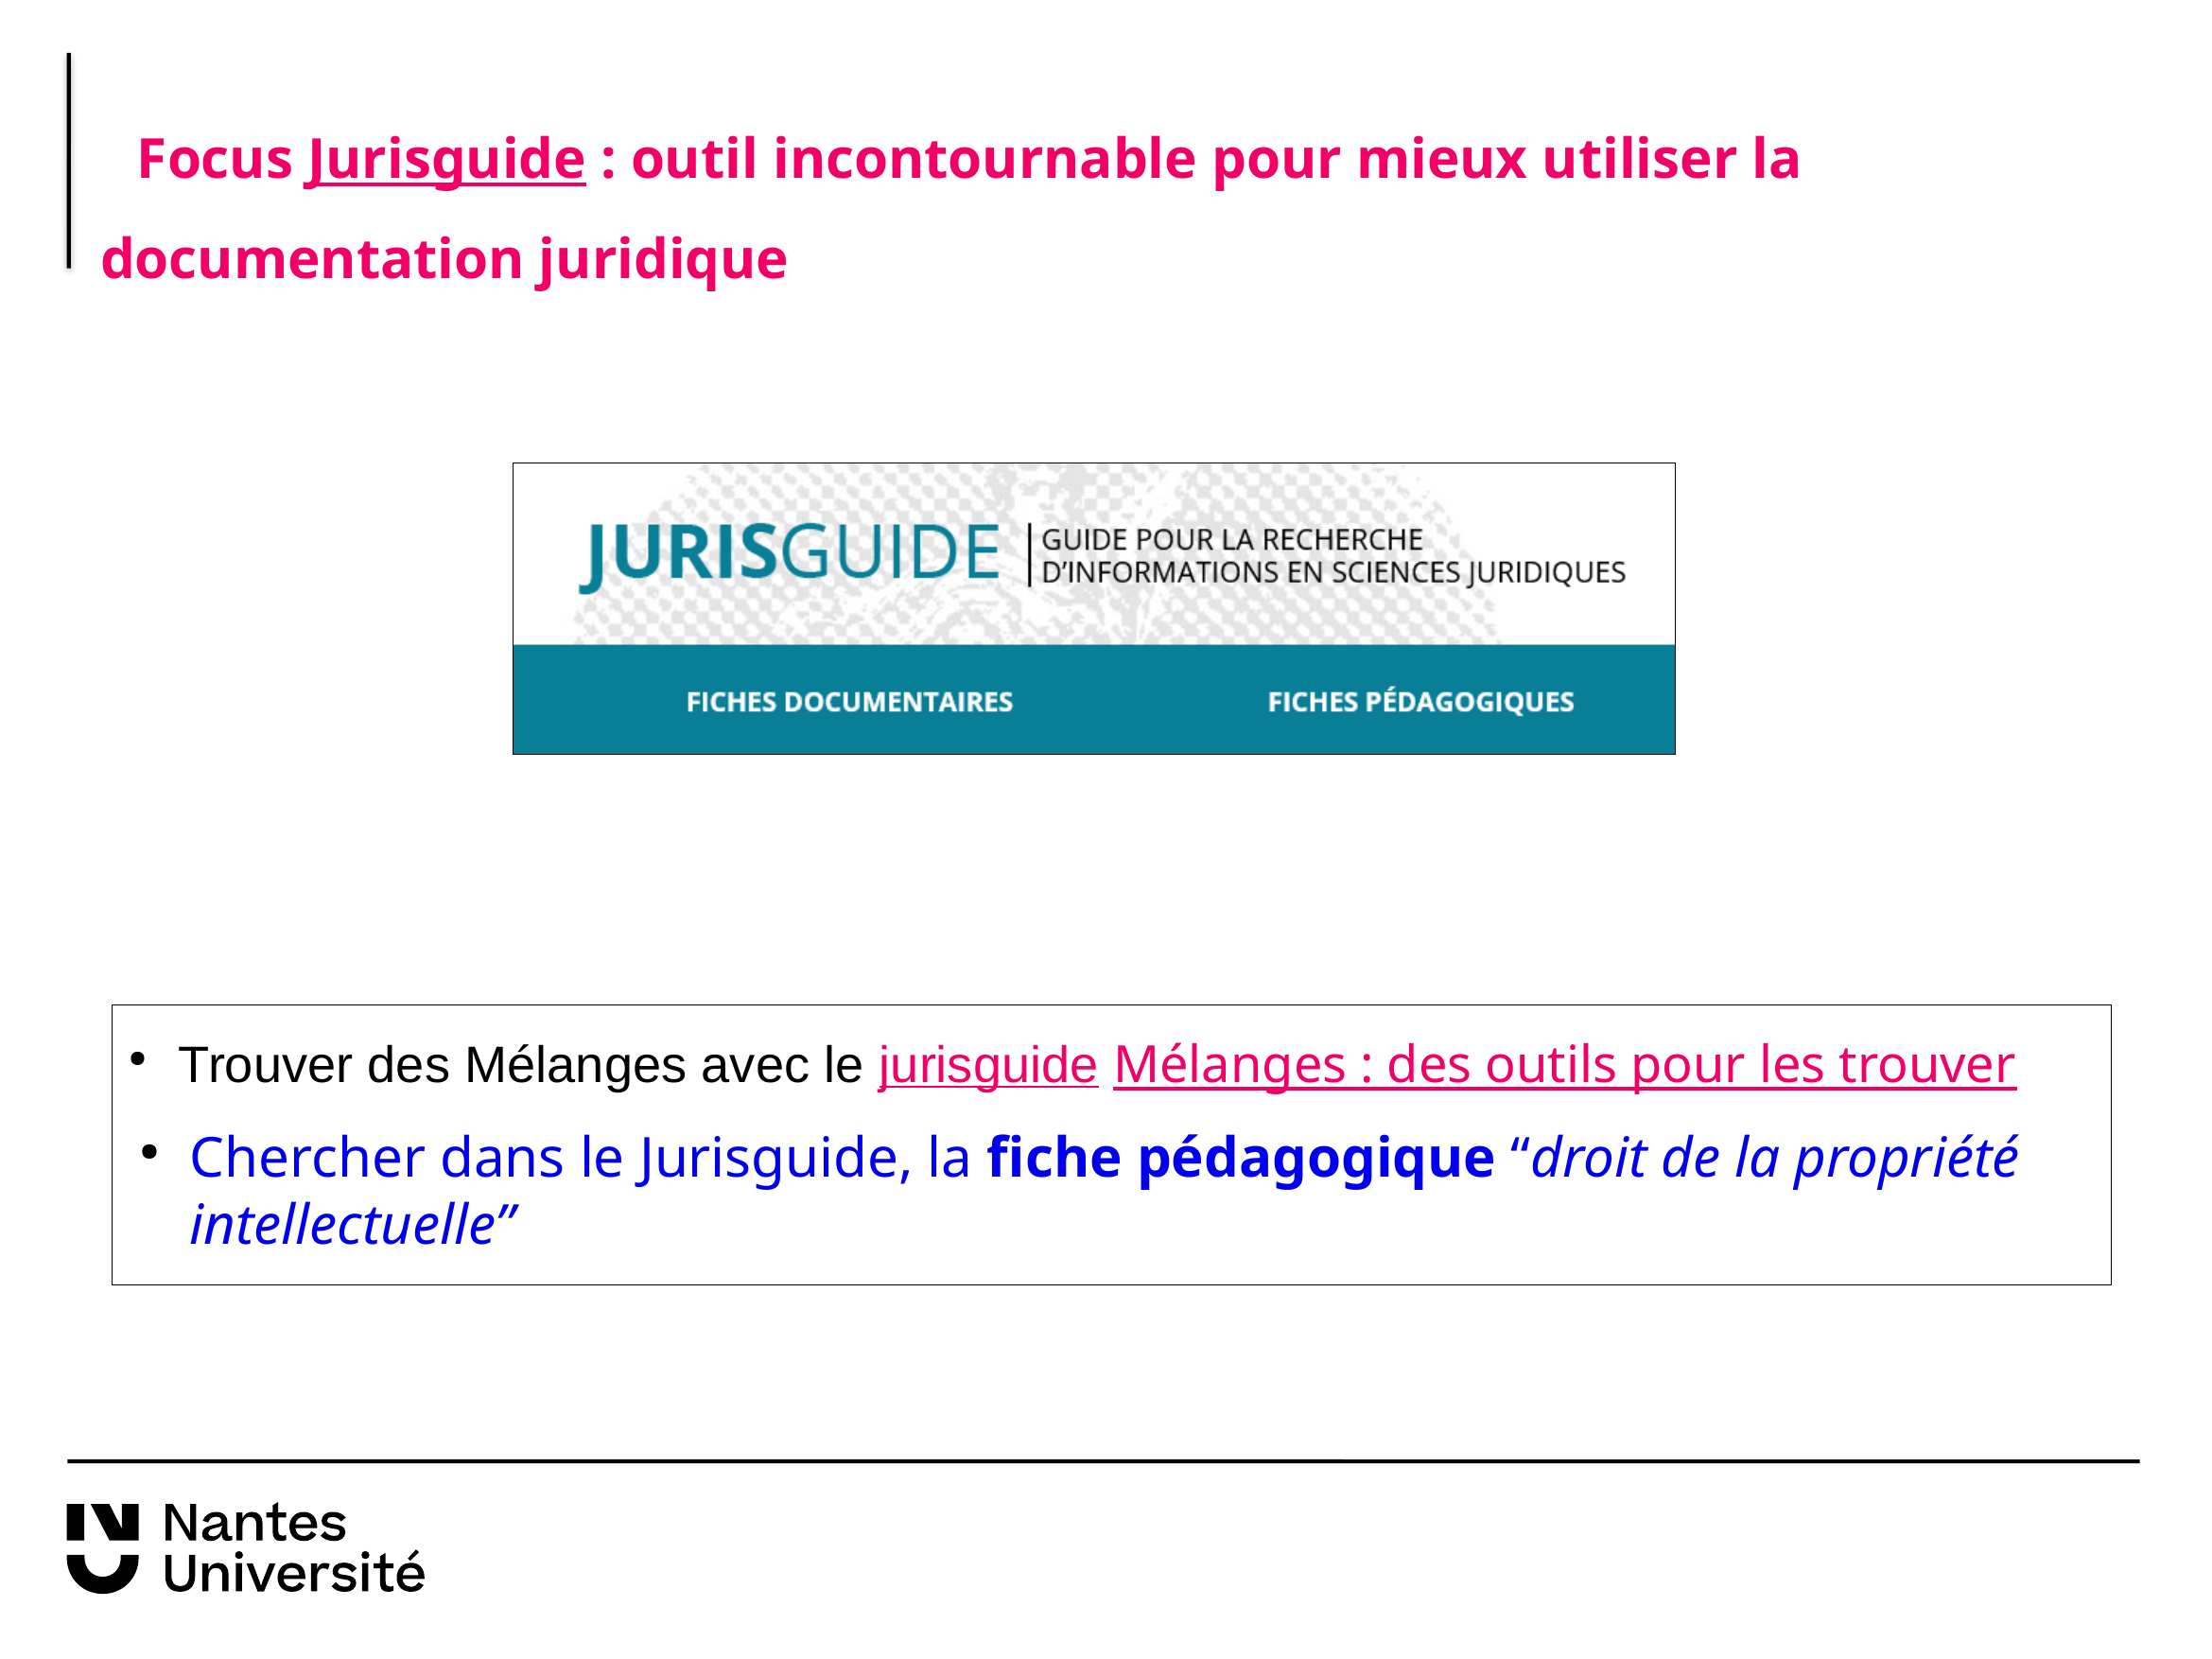

# Focus Jurisguide : outil incontournable pour mieux utiliser la documentation juridique
Trouver des Mélanges avec le jurisguide Mélanges : des outils pour les trouver
Chercher dans le Jurisguide, la fiche pédagogique “droit de la propriété intellectuelle”